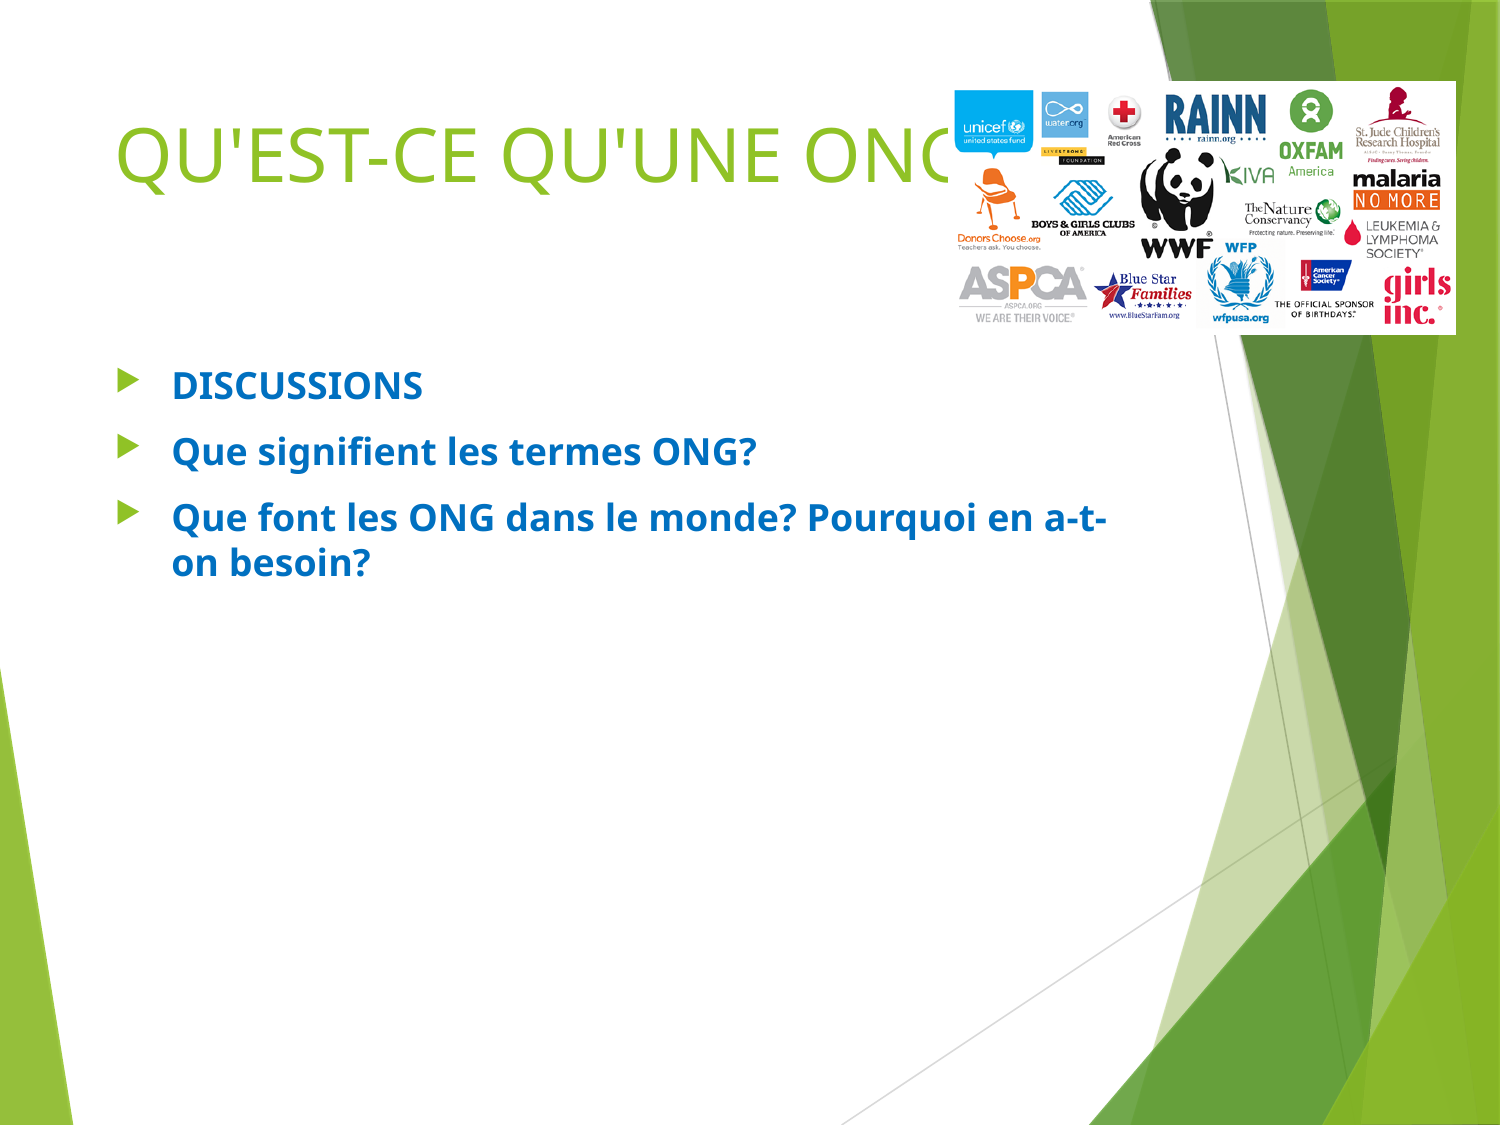

# QU'EST-CE QU'UNE ONG?
DISCUSSIONS
Que signifient les termes ONG?
Que font les ONG dans le monde? Pourquoi en a-t-on besoin?